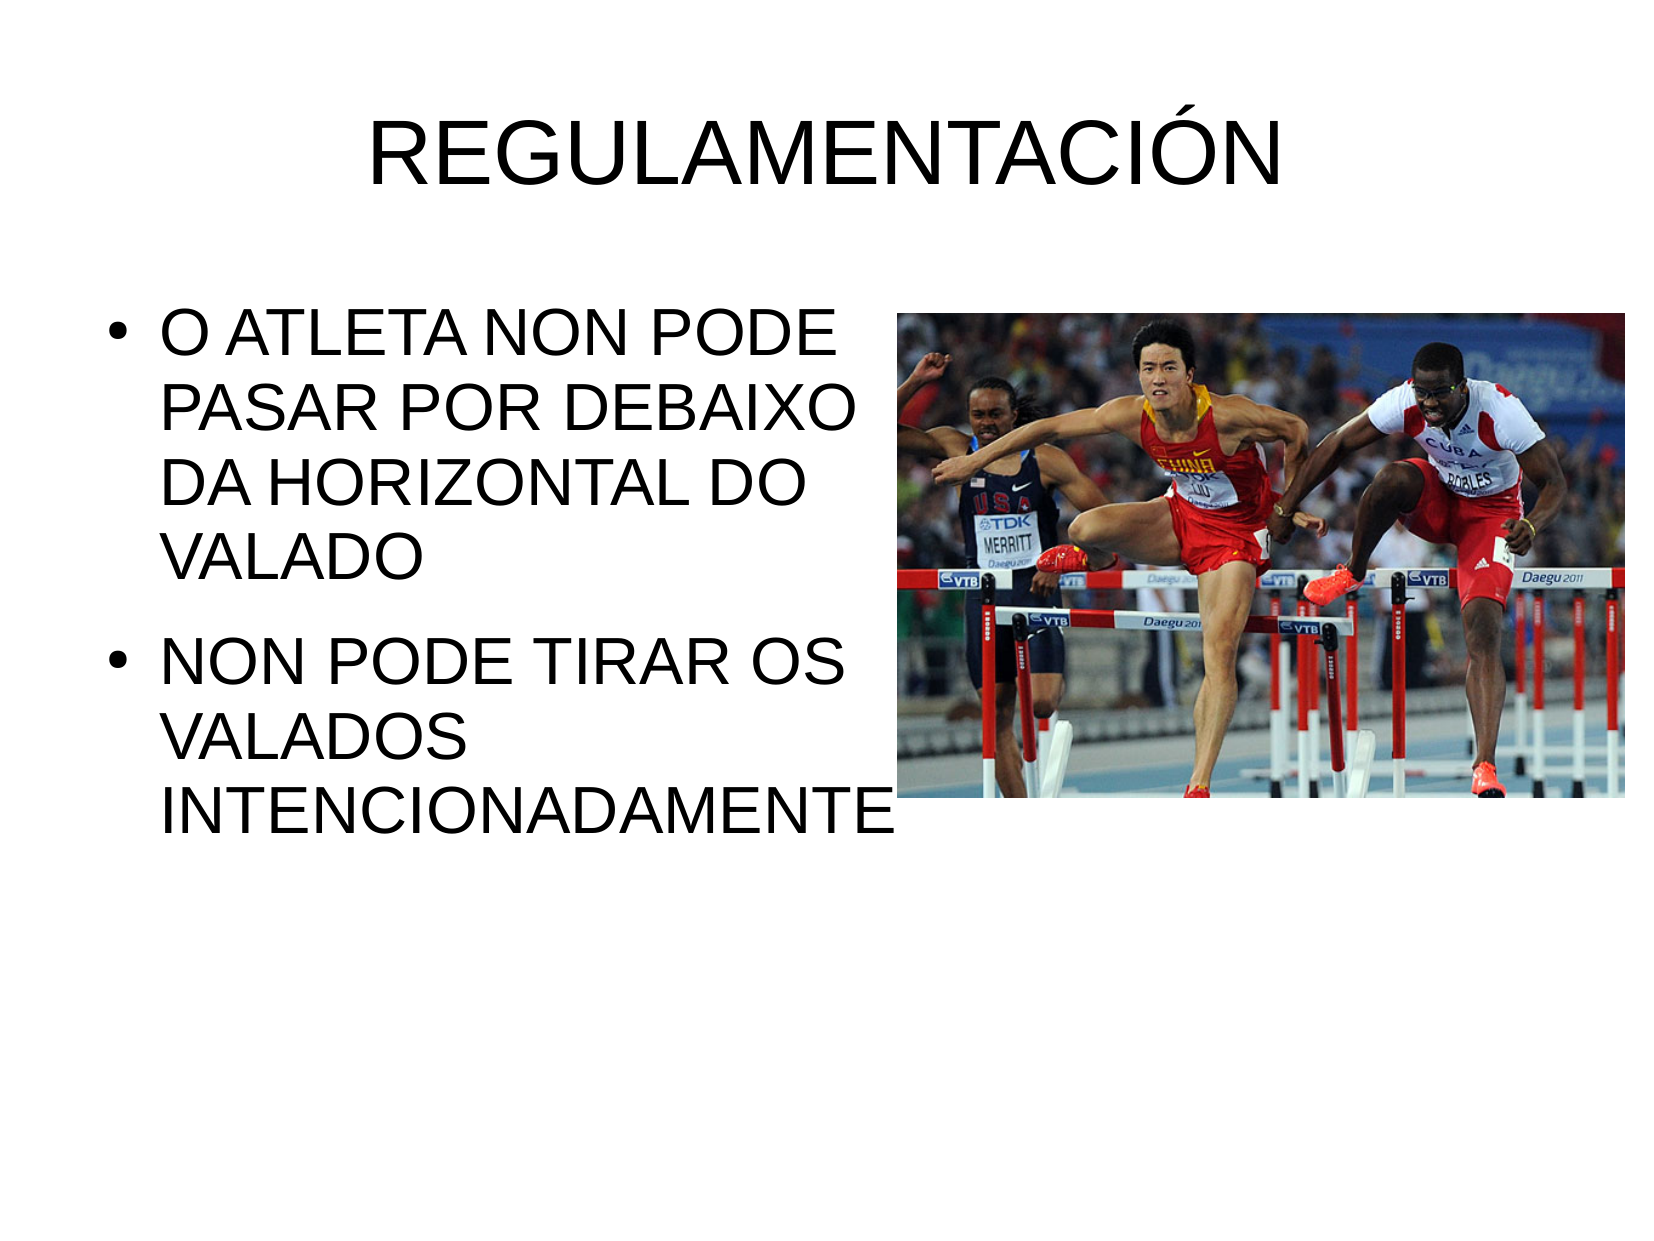

# REGULAMENTACIÓN
O ATLETA NON PODE PASAR POR DEBAIXO DA HORIZONTAL DO VALADO
NON PODE TIRAR OS VALADOS INTENCIONADAMENTE